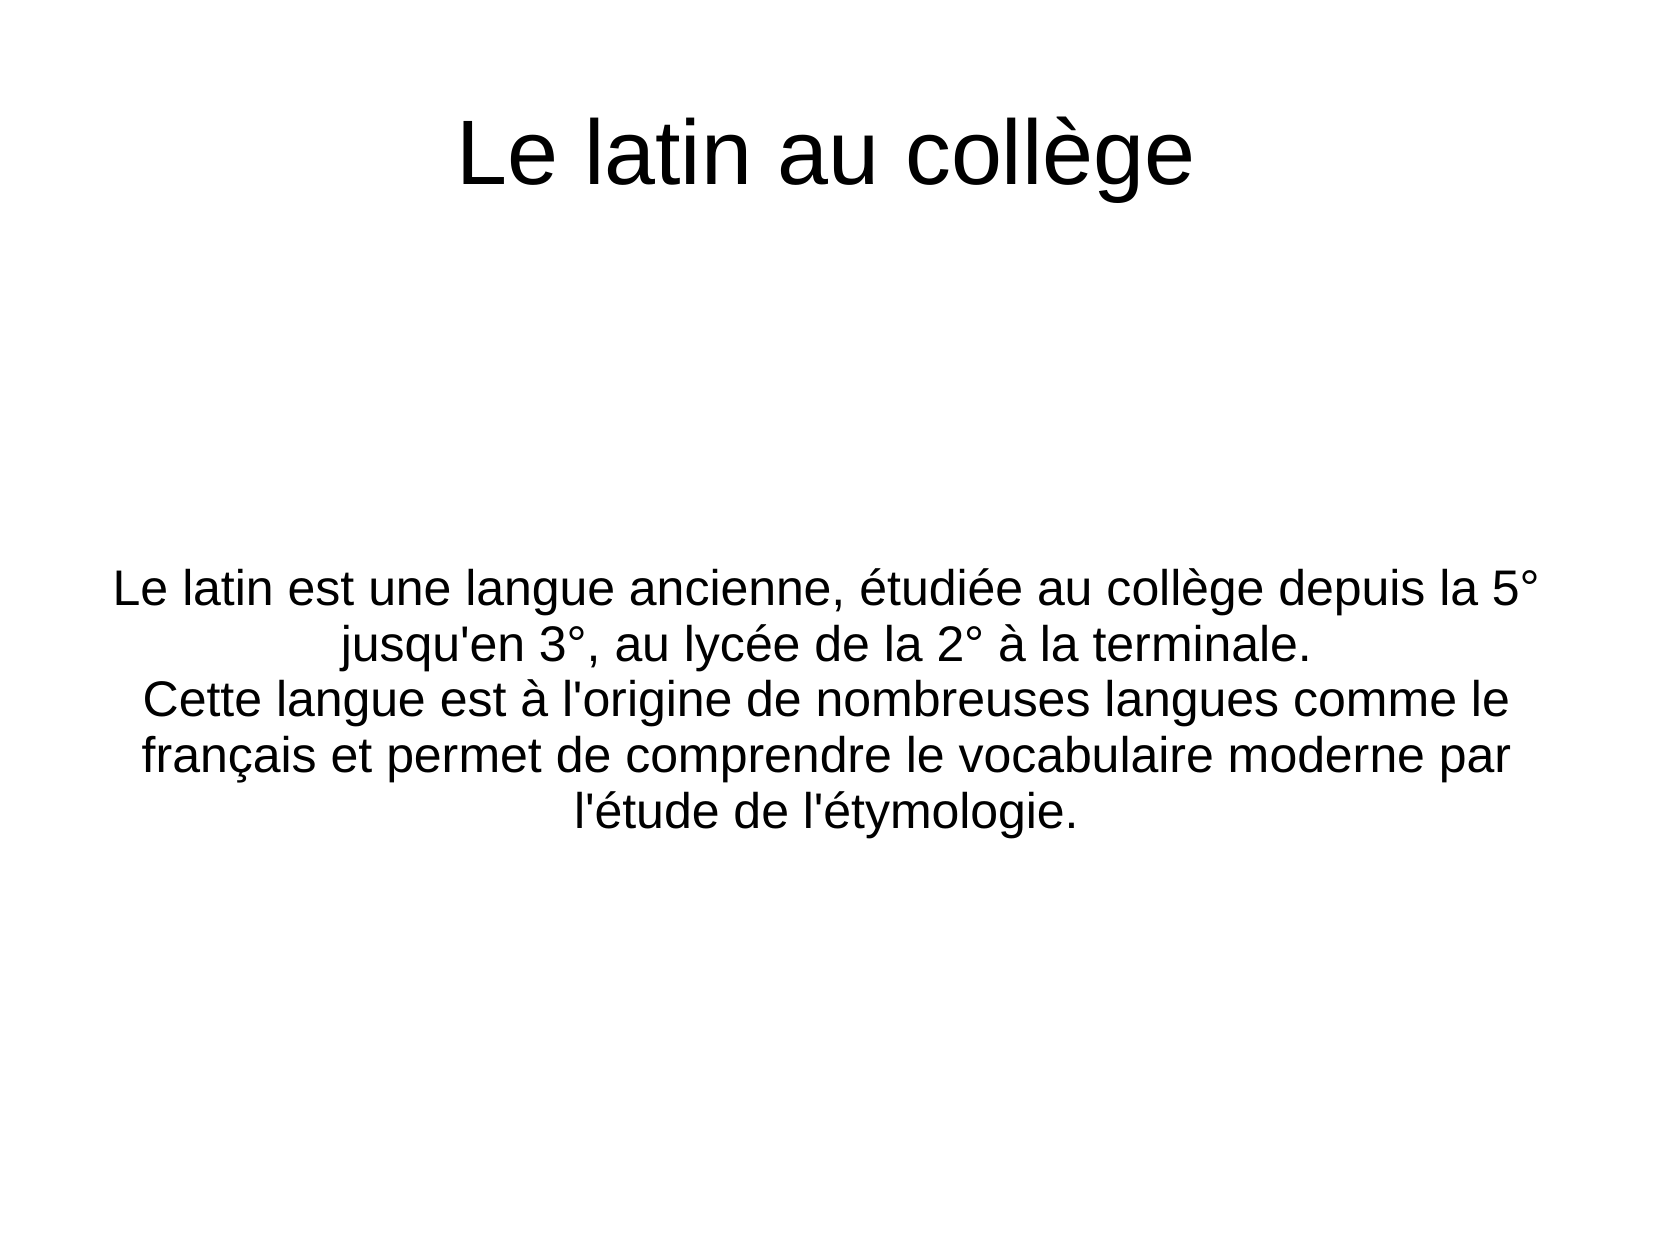

# Le latin au collège
Le latin est une langue ancienne, étudiée au collège depuis la 5° jusqu'en 3°, au lycée de la 2° à la terminale.
Cette langue est à l'origine de nombreuses langues comme le français et permet de comprendre le vocabulaire moderne par l'étude de l'étymologie.